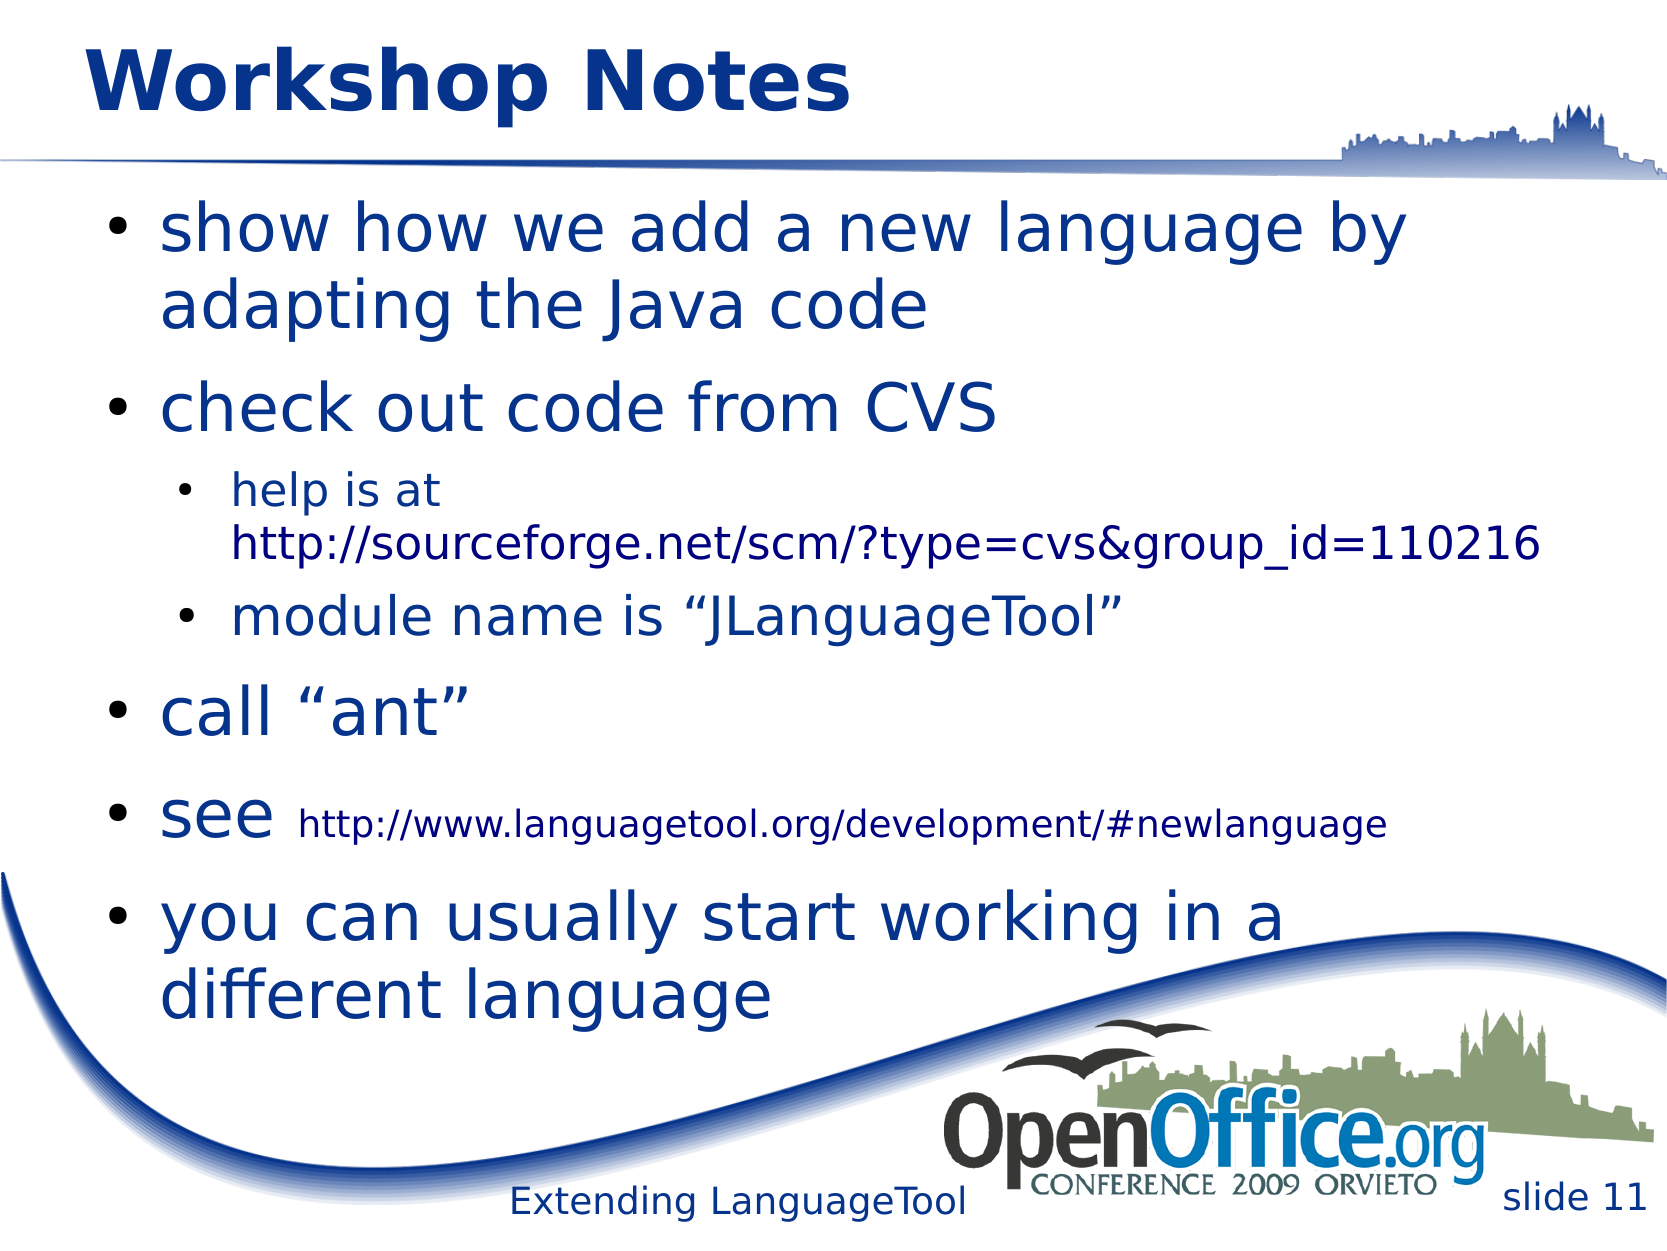

# Workshop Notes
show how we add a new language by adapting the Java code
check out code from CVS
help is at
http://sourceforge.net/scm/?type=cvs&group_id=110216
module name is “JLanguageTool”
call “ant”
see http://www.languagetool.org/development/#newlanguage
you can usually start working in a different language
11
[add your title under View - Footer]